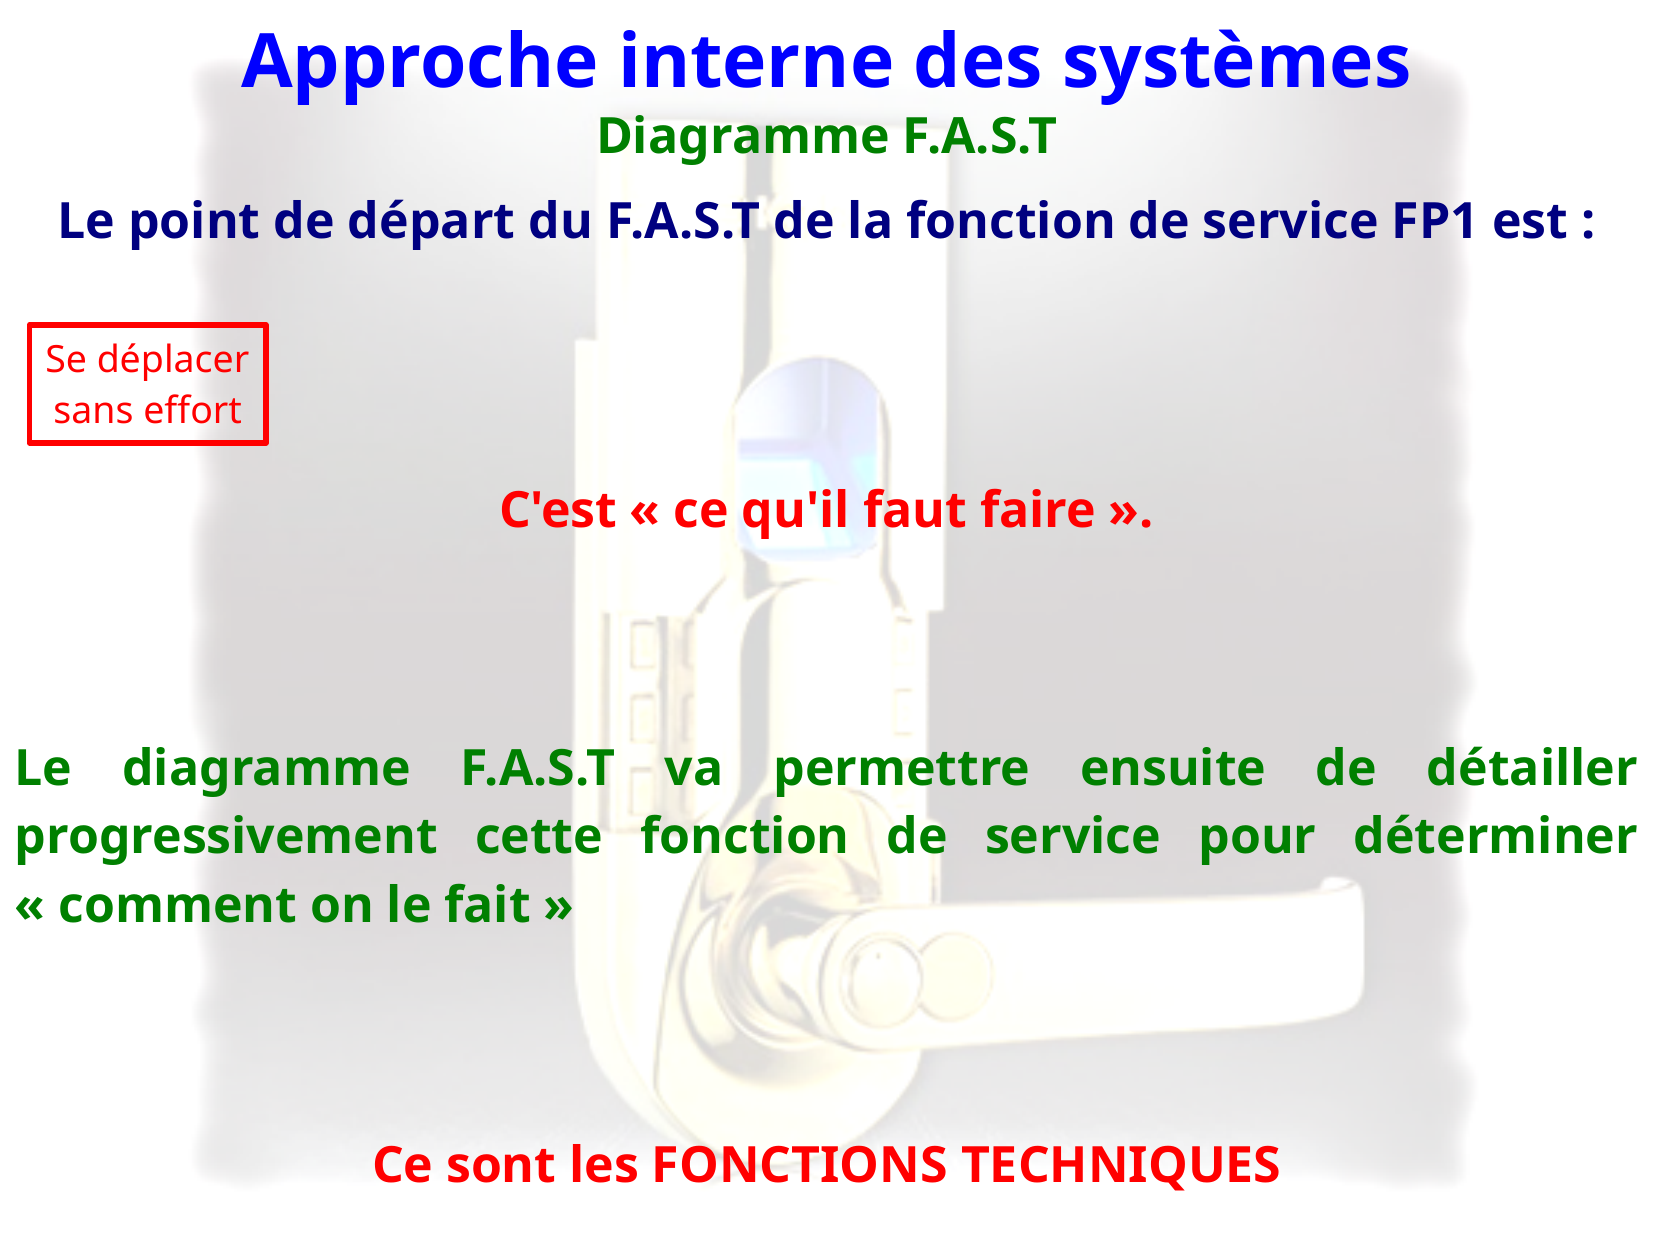

Diagramme F.A.S.T
Le point de départ du F.A.S.T de la fonction de service FP1 est :
Se déplacer
sans effort
C'est « ce qu'il faut faire ».
Le diagramme F.A.S.T va permettre ensuite de détailler progressivement cette fonction de service pour déterminer « comment on le fait »
Ce sont les FONCTIONS TECHNIQUES